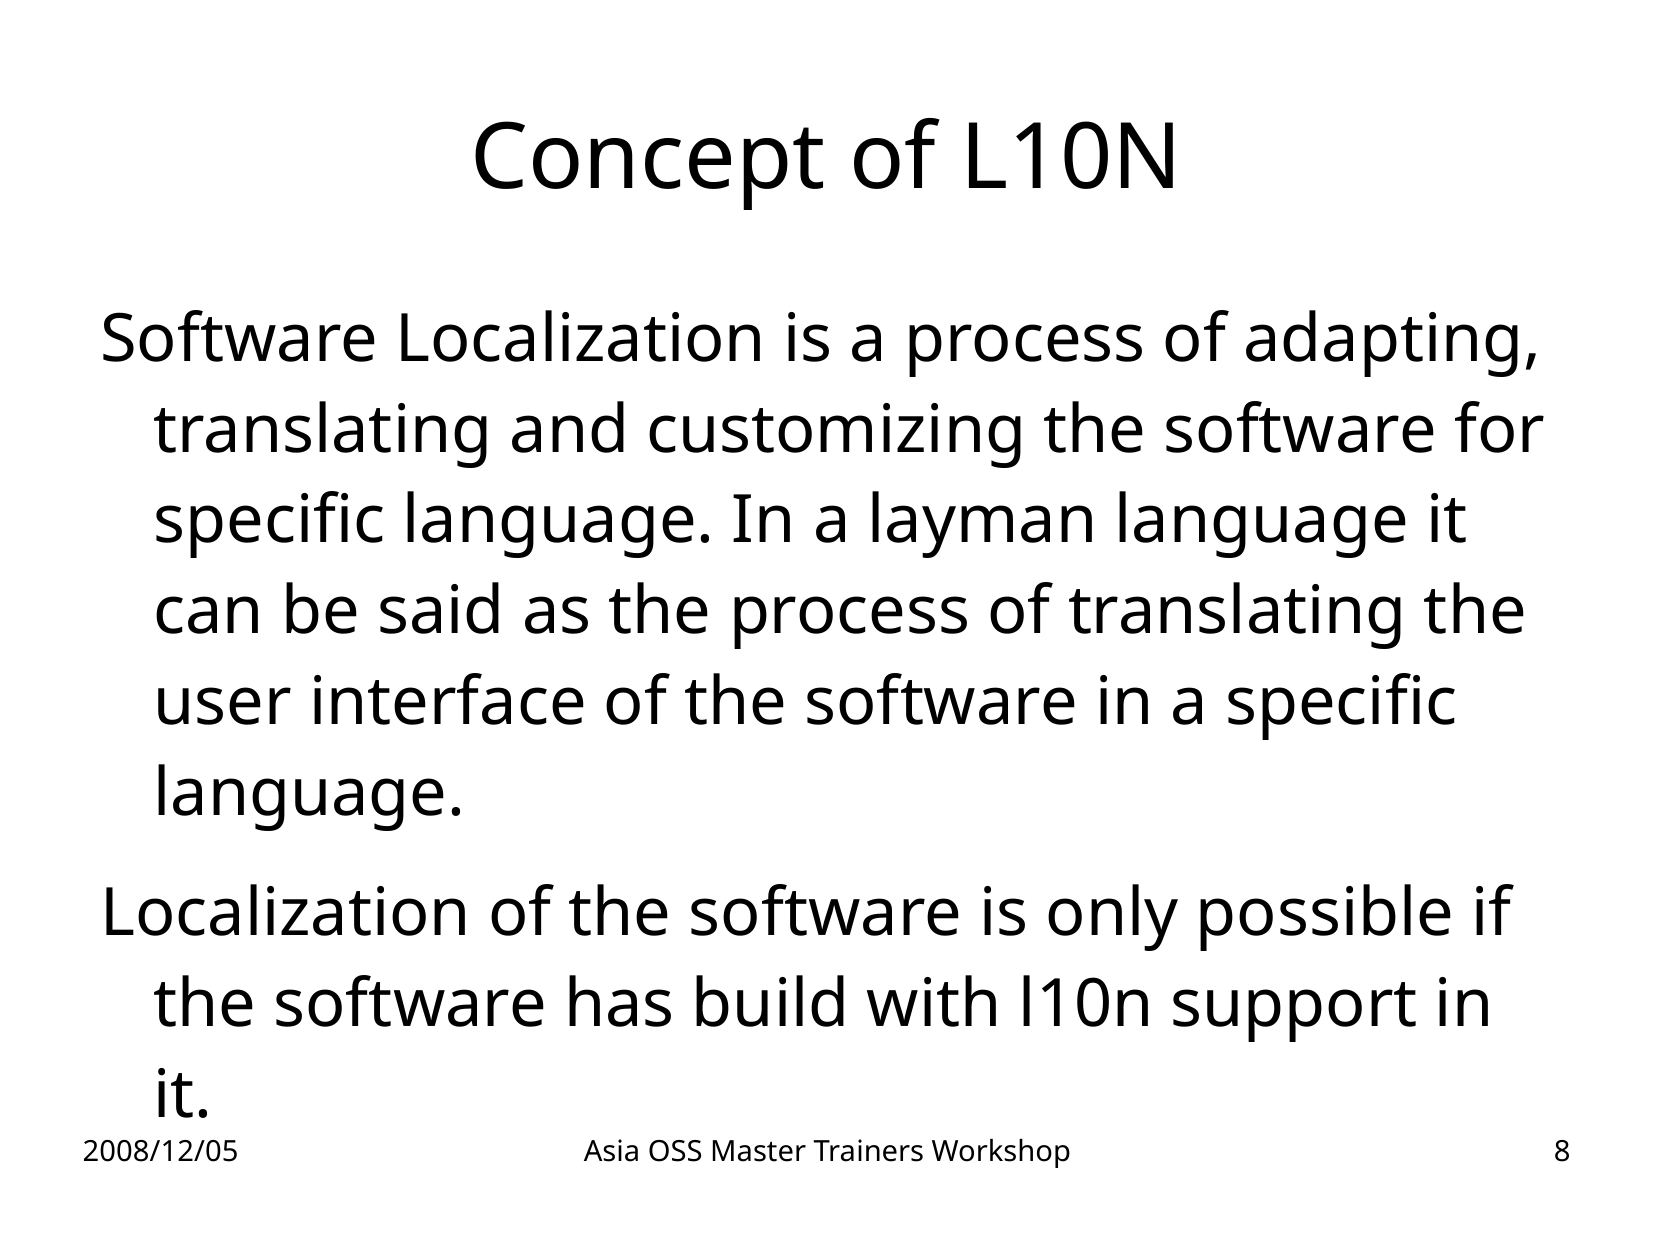

# Concept of L10N
Software Localization is a process of adapting, translating and customizing the software for specific language. In a layman language it can be said as the process of translating the user interface of the software in a specific language.
Localization of the software is only possible if the software has build with l10n support in it.
2008/12/05
Asia OSS Master Trainers Workshop
8